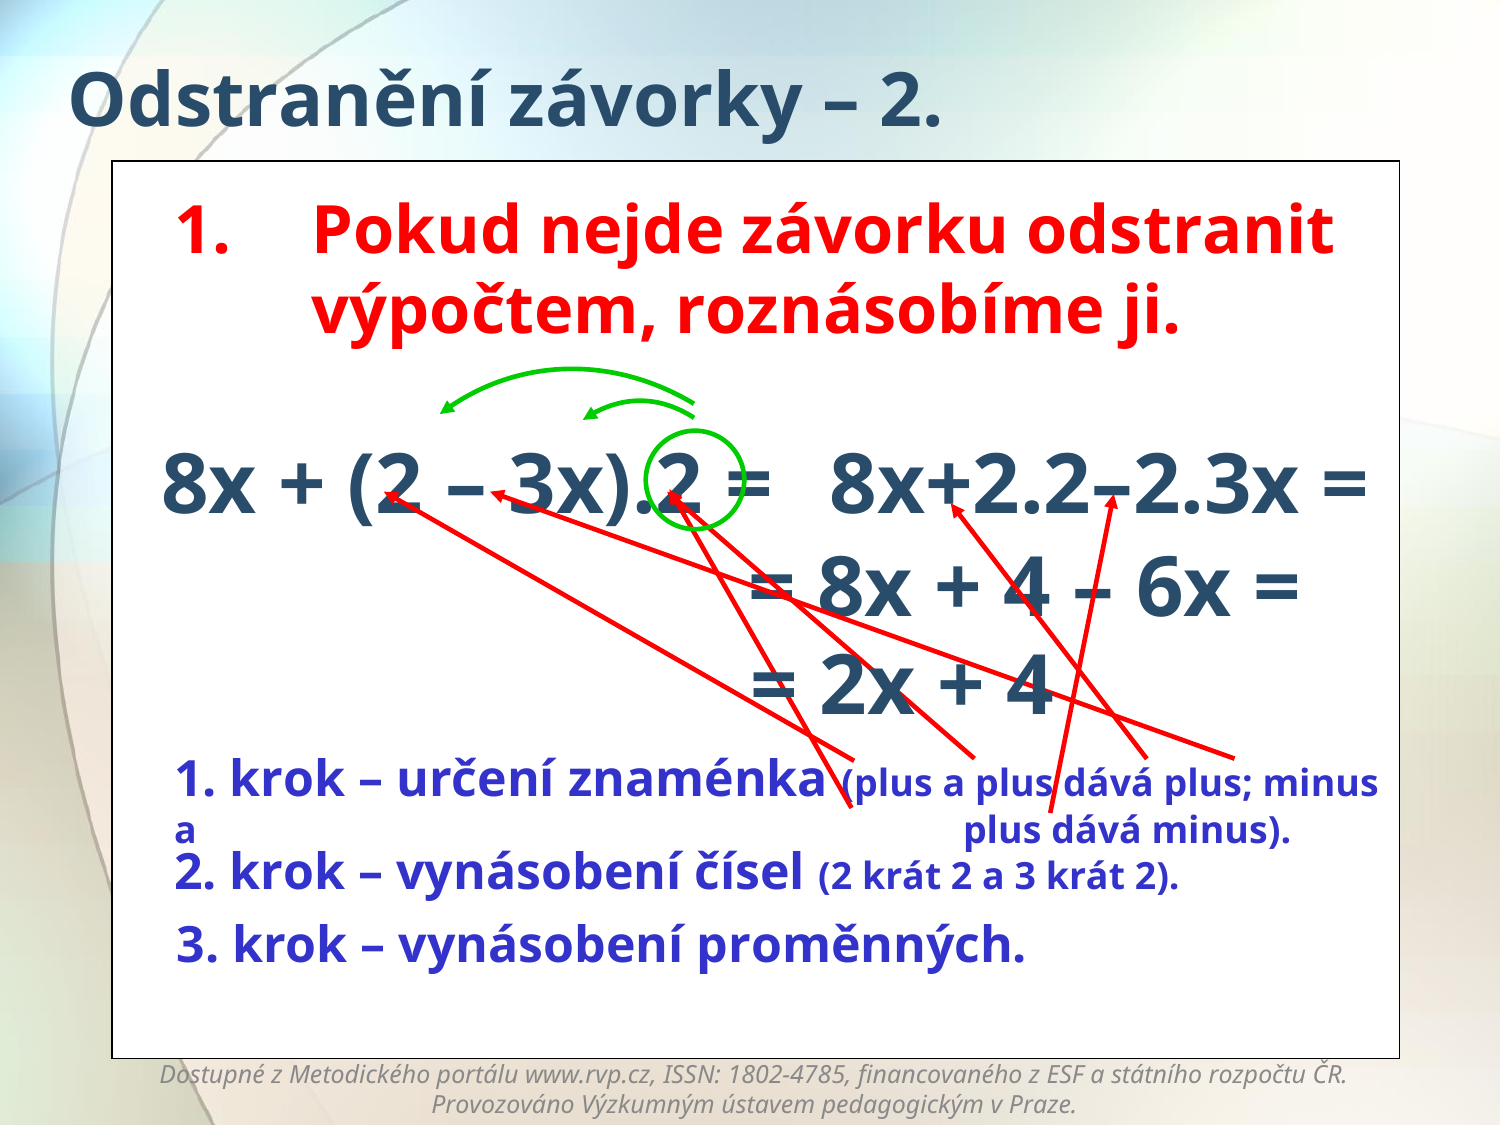

Odstranění závorky – 2.
Pokud nejde závorku odstranit výpočtem, roznásobíme ji.
8x + (2 – 3x).2 =
8x+2.2–2.3x =
= 8x + 4 – 6x =
= 2x + 4
1. krok – určení znaménka (plus a plus dává plus; minus a 					 plus dává minus).
2. krok – vynásobení čísel (2 krát 2 a 3 krát 2).
3. krok – vynásobení proměnných.